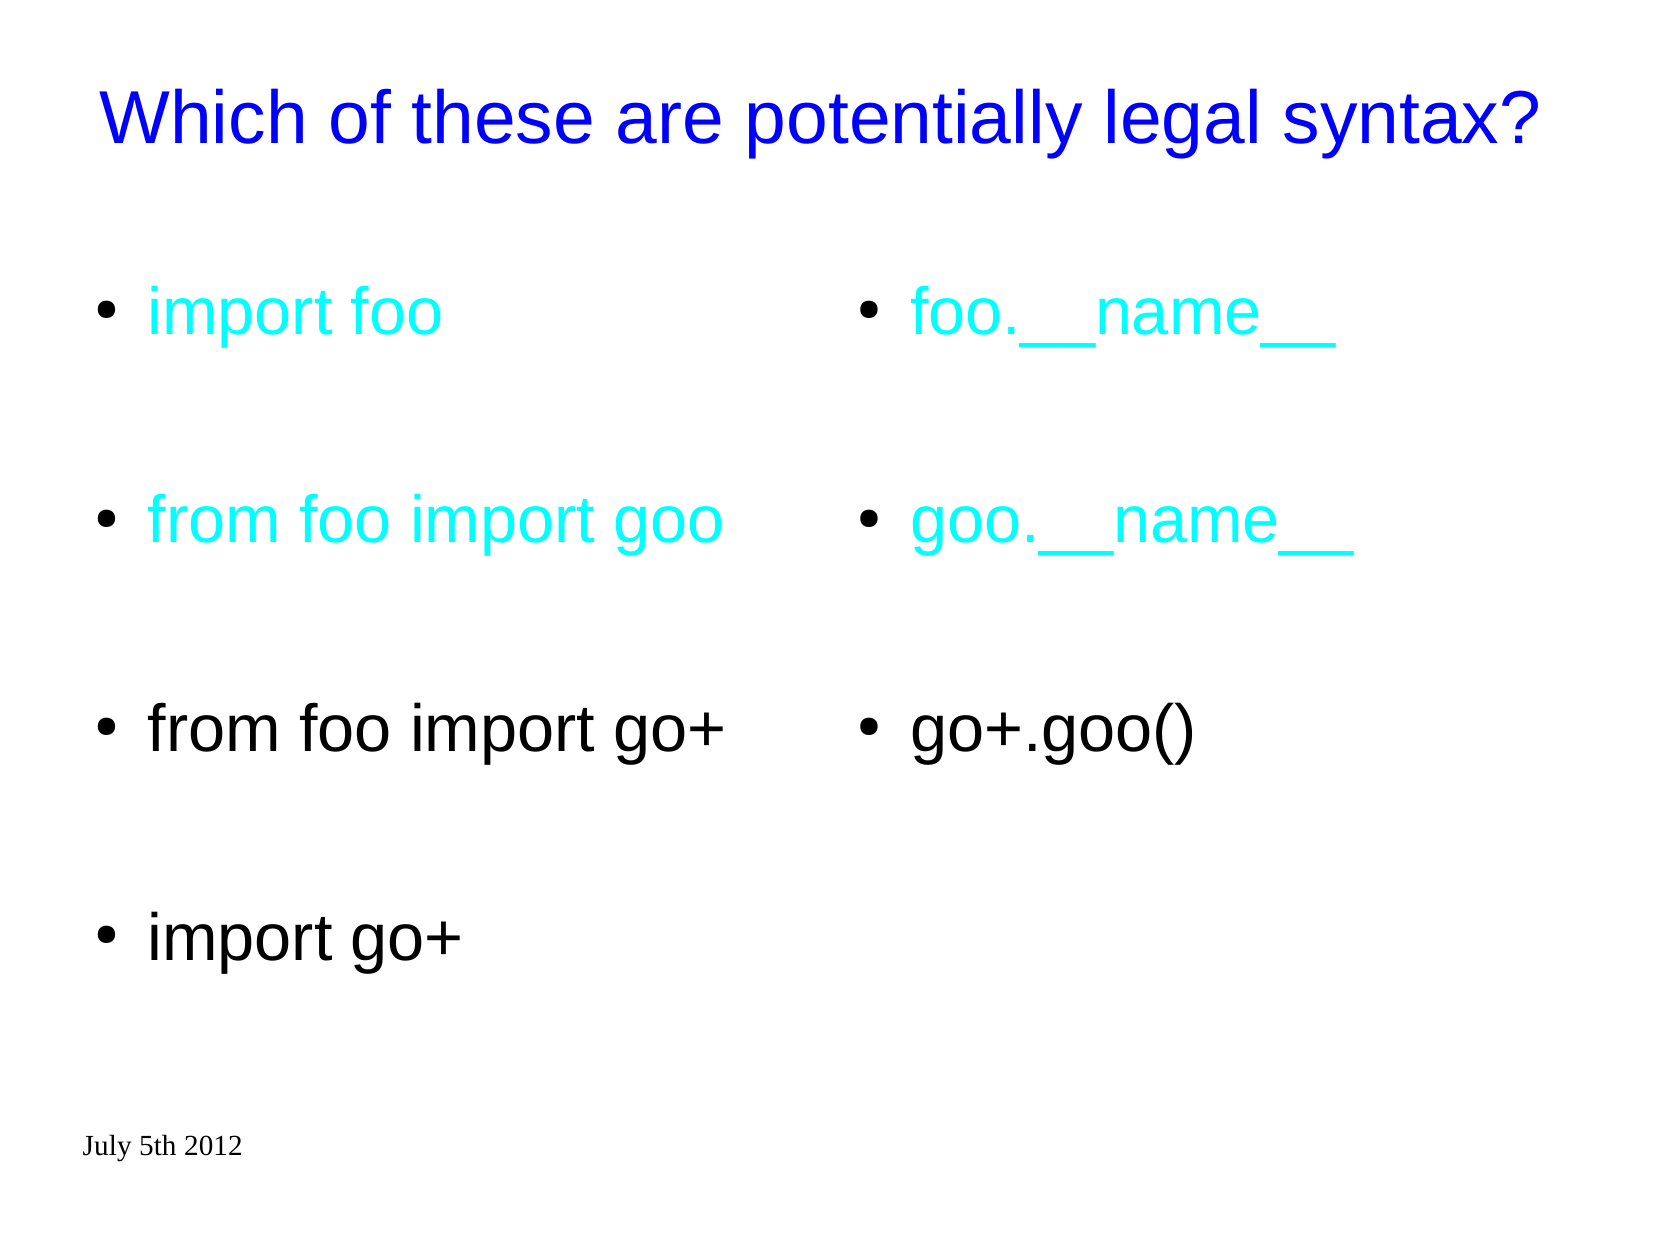

# Which of these are potentially legal syntax?
import foo
from foo import goo
from foo import go+
import go+
foo.__name__
goo.__name__
go+.goo()
July 5th 2012